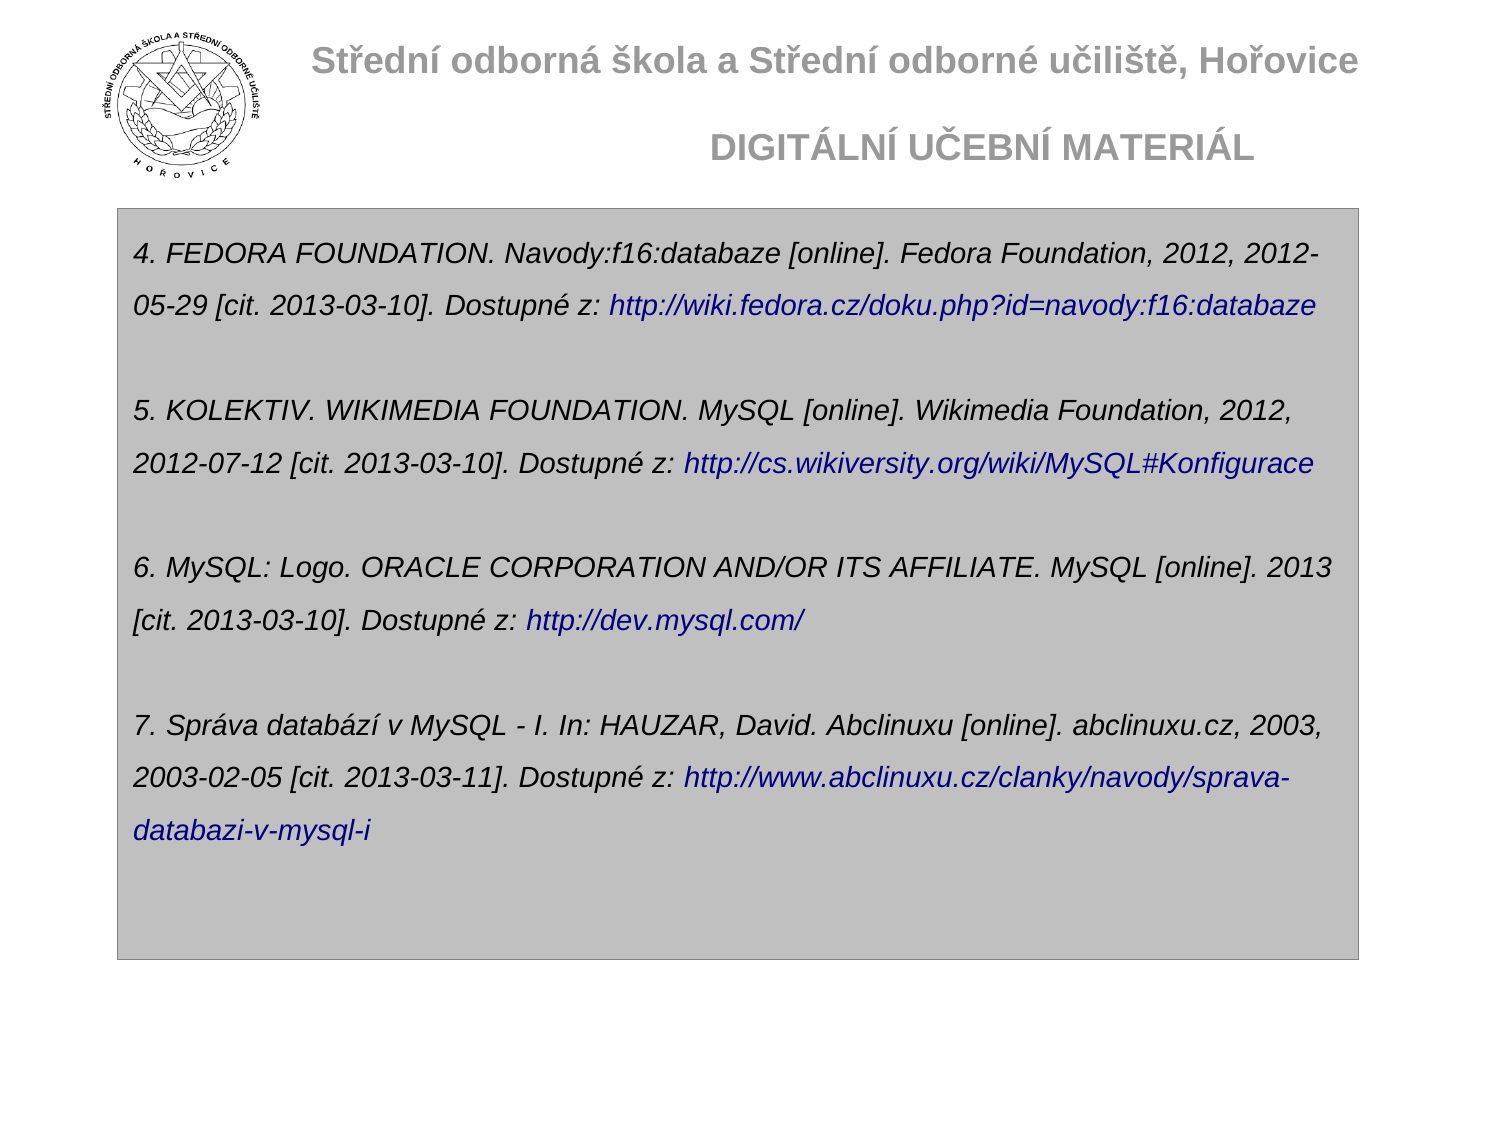

4. FEDORA FOUNDATION. Navody:f16:databaze [online]. Fedora Foundation, 2012, 2012-05-29 [cit. 2013-03-10]. Dostupné z: http://wiki.fedora.cz/doku.php?id=navody:f16:databaze
5. KOLEKTIV. WIKIMEDIA FOUNDATION. MySQL [online]. Wikimedia Foundation, 2012, 2012-07-12 [cit. 2013-03-10]. Dostupné z: http://cs.wikiversity.org/wiki/MySQL#Konfigurace
6. MySQL: Logo. ORACLE CORPORATION AND/OR ITS AFFILIATE. MySQL [online]. 2013 [cit. 2013-03-10]. Dostupné z: http://dev.mysql.com/
7. Správa databází v MySQL - I. In: HAUZAR, David. Abclinuxu [online]. abclinuxu.cz, 2003, 2003-02-05 [cit. 2013-03-11]. Dostupné z: http://www.abclinuxu.cz/clanky/navody/sprava-databazi-v-mysql-i